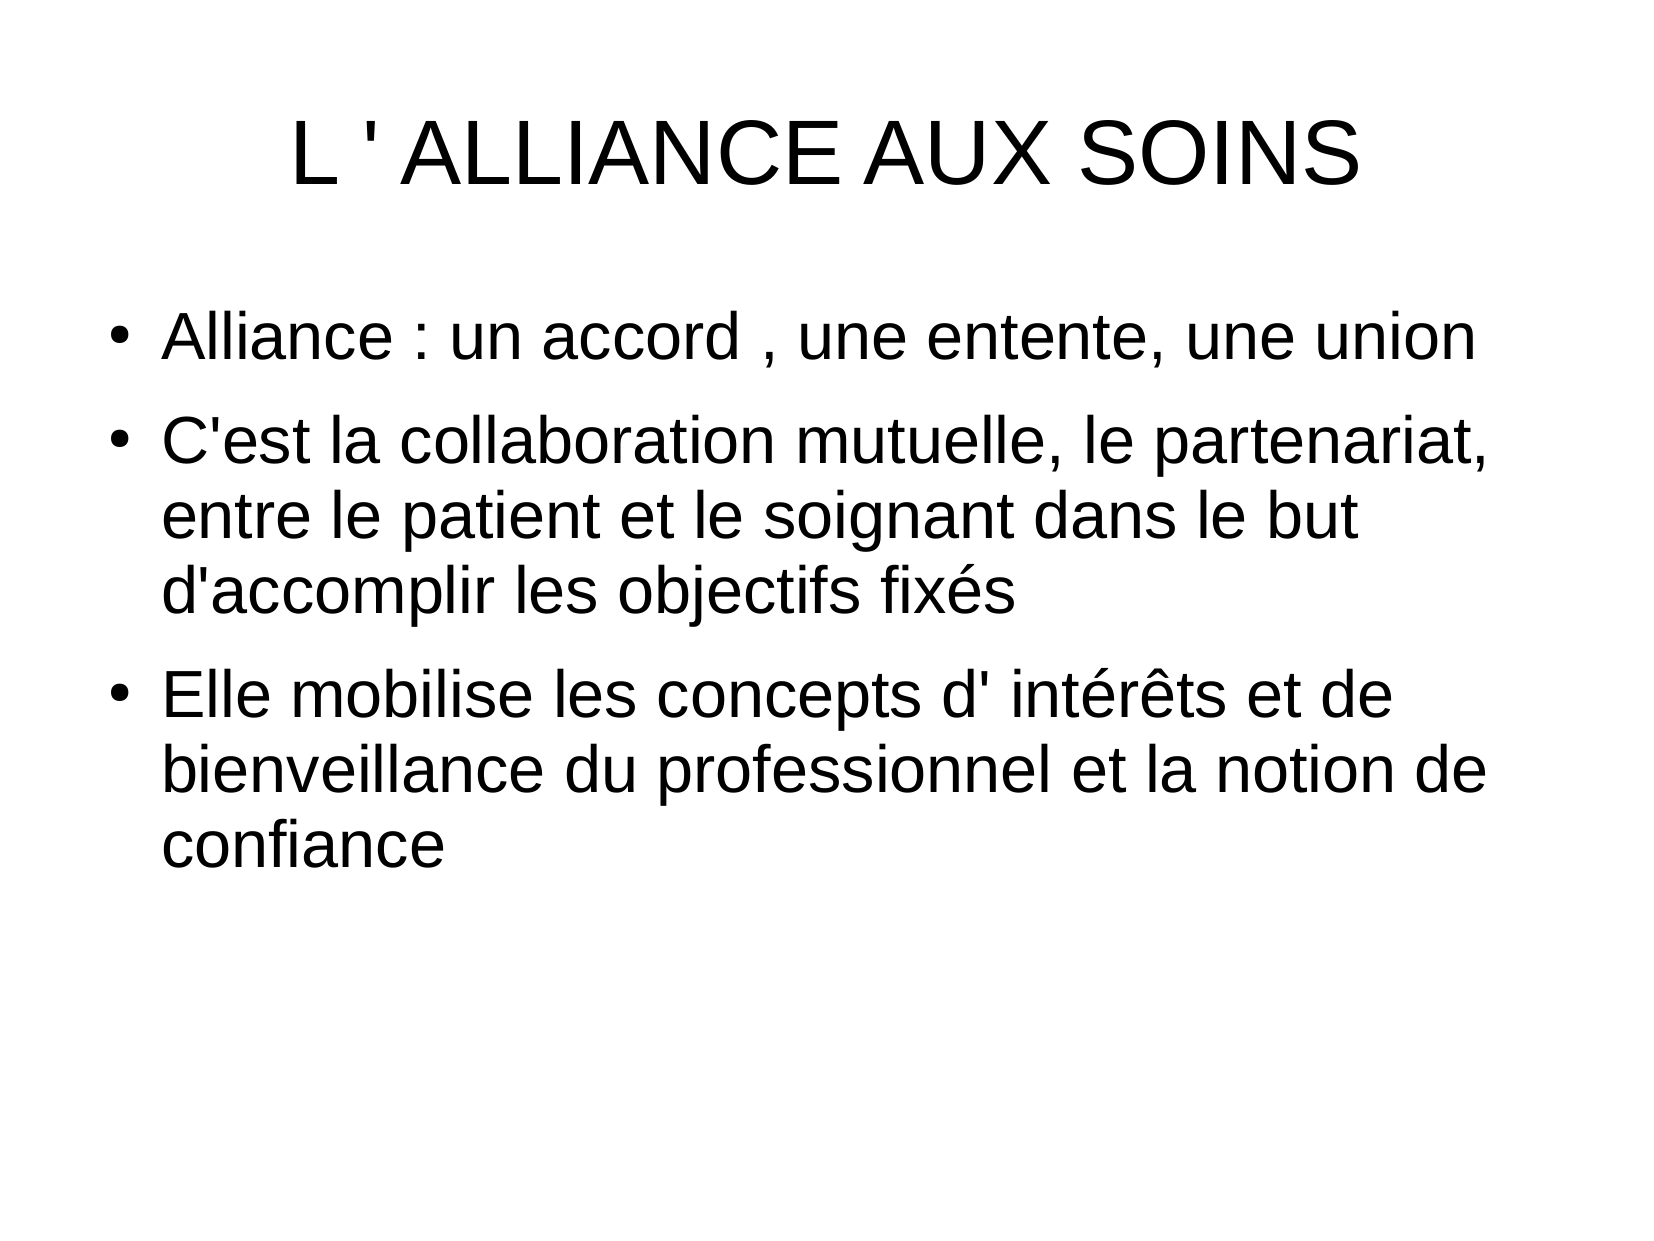

# L ' ALLIANCE AUX SOINS
Alliance : un accord , une entente, une union
C'est la collaboration mutuelle, le partenariat, entre le patient et le soignant dans le but d'accomplir les objectifs fixés
Elle mobilise les concepts d' intérêts et de bienveillance du professionnel et la notion de confiance